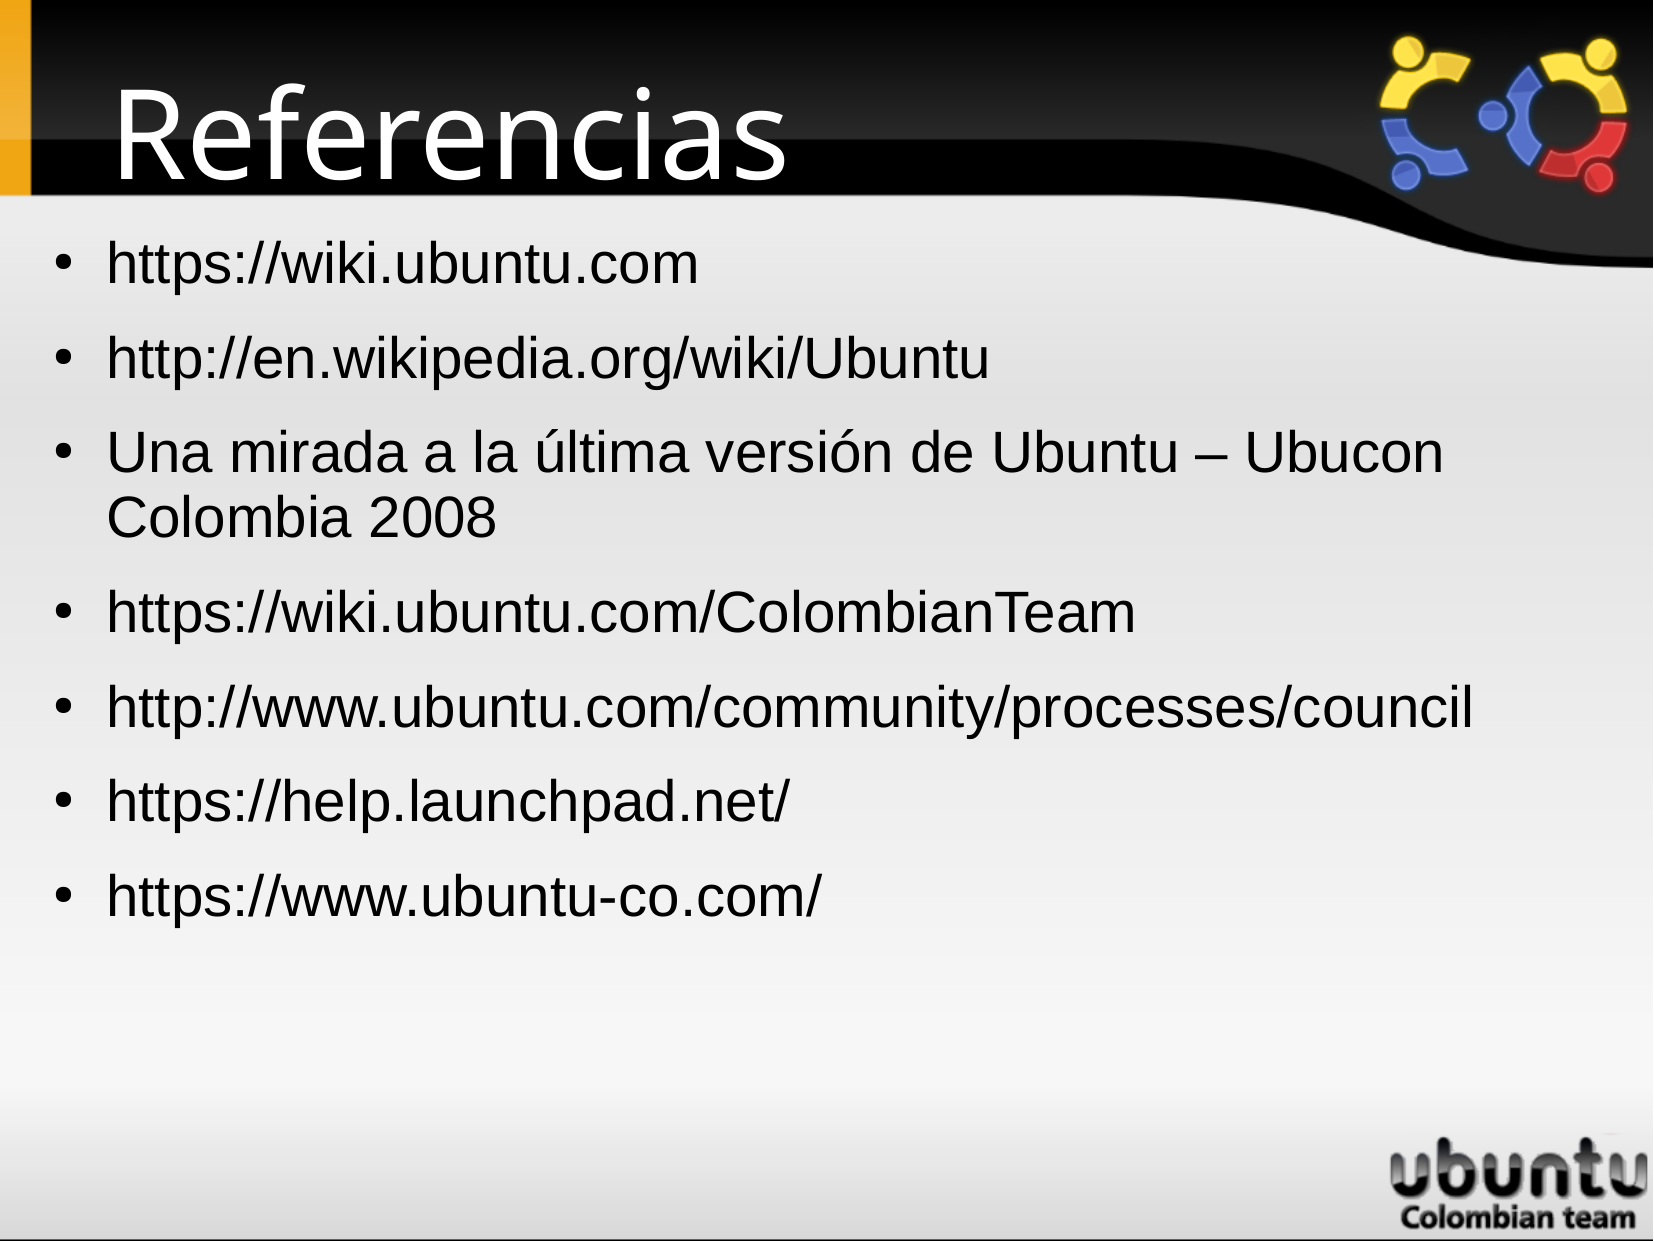

Referencias
# https://wiki.ubuntu.com
http://en.wikipedia.org/wiki/Ubuntu
Una mirada a la última versión de Ubuntu – Ubucon Colombia 2008
https://wiki.ubuntu.com/ColombianTeam
http://www.ubuntu.com/community/processes/council
https://help.launchpad.net/
https://www.ubuntu-co.com/